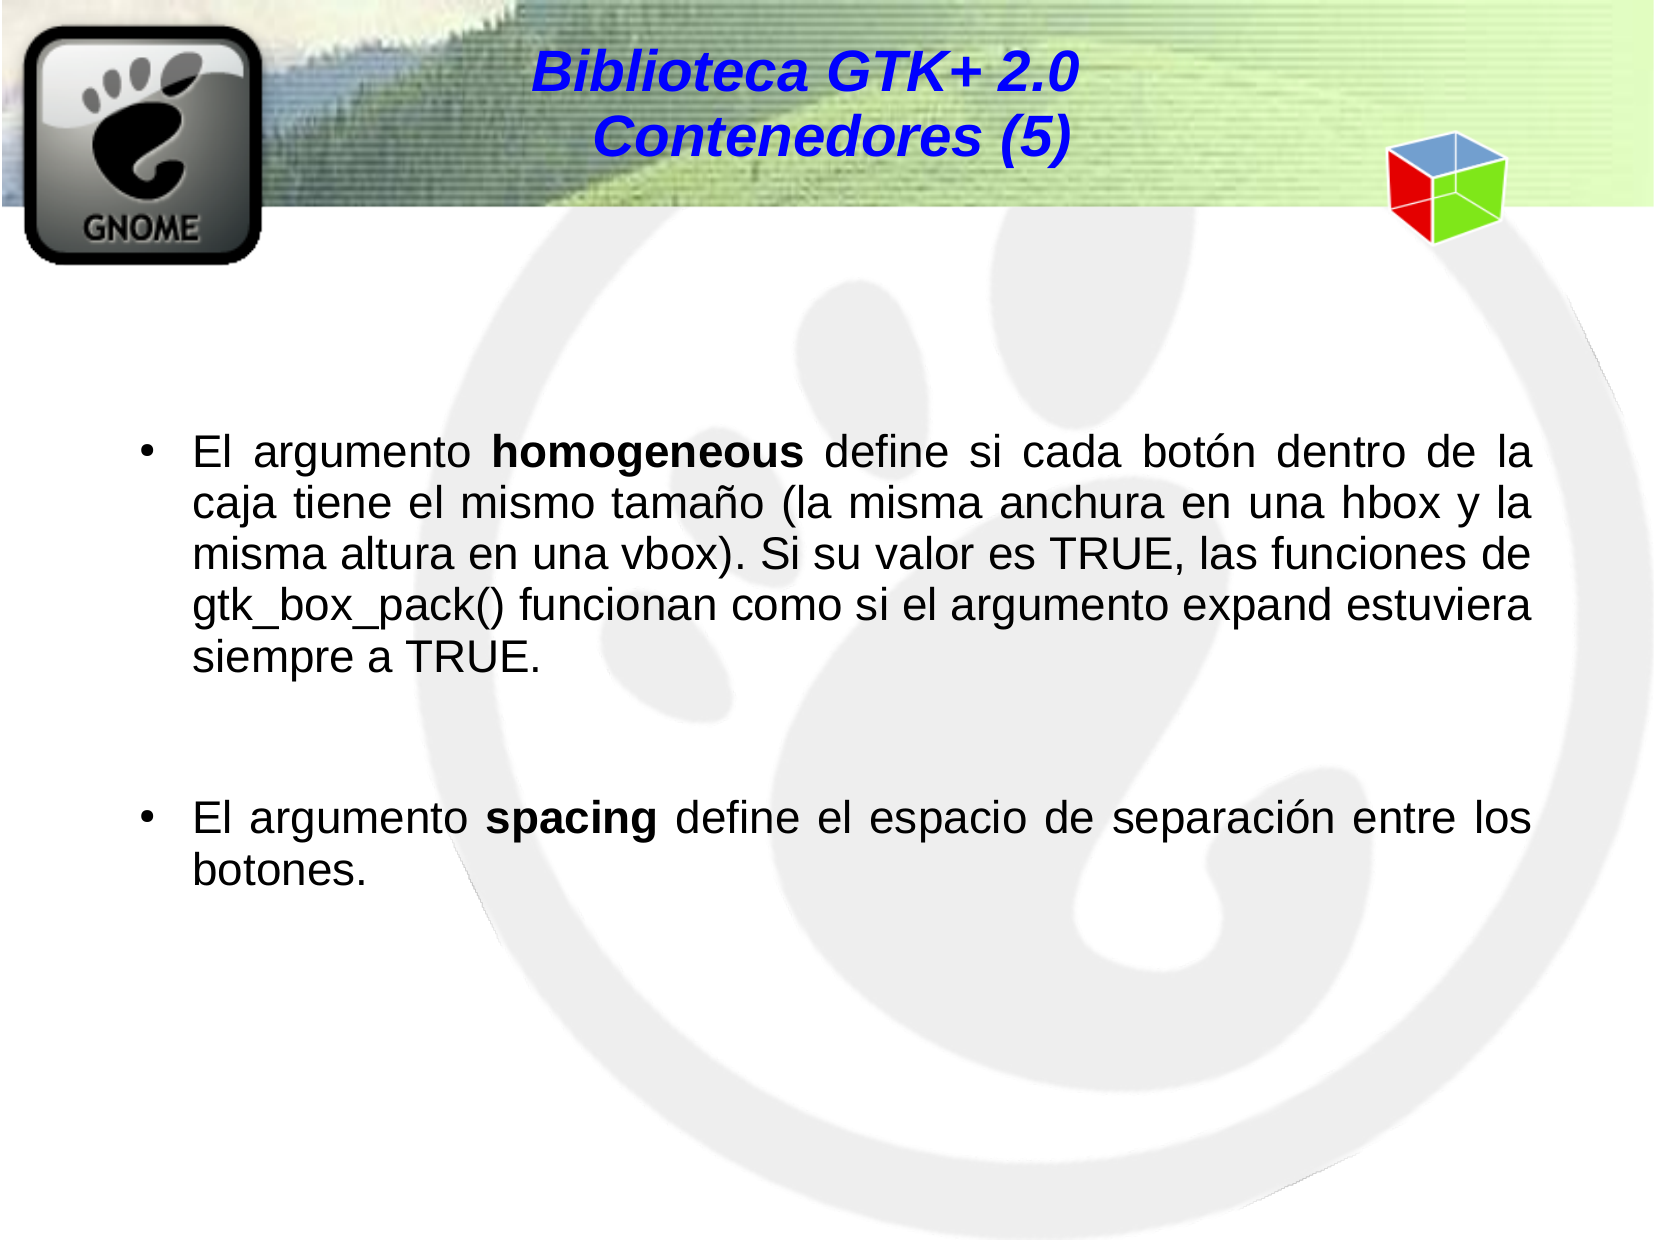

# Biblioteca GTK+ 2.0 Contenedores (5)
El argumento homogeneous define si cada botón dentro de la caja tiene el mismo tamaño (la misma anchura en una hbox y la misma altura en una vbox). Si su valor es TRUE, las funciones de gtk_box_pack() funcionan como si el argumento expand estuviera siempre a TRUE.
El argumento spacing define el espacio de separación entre los botones.